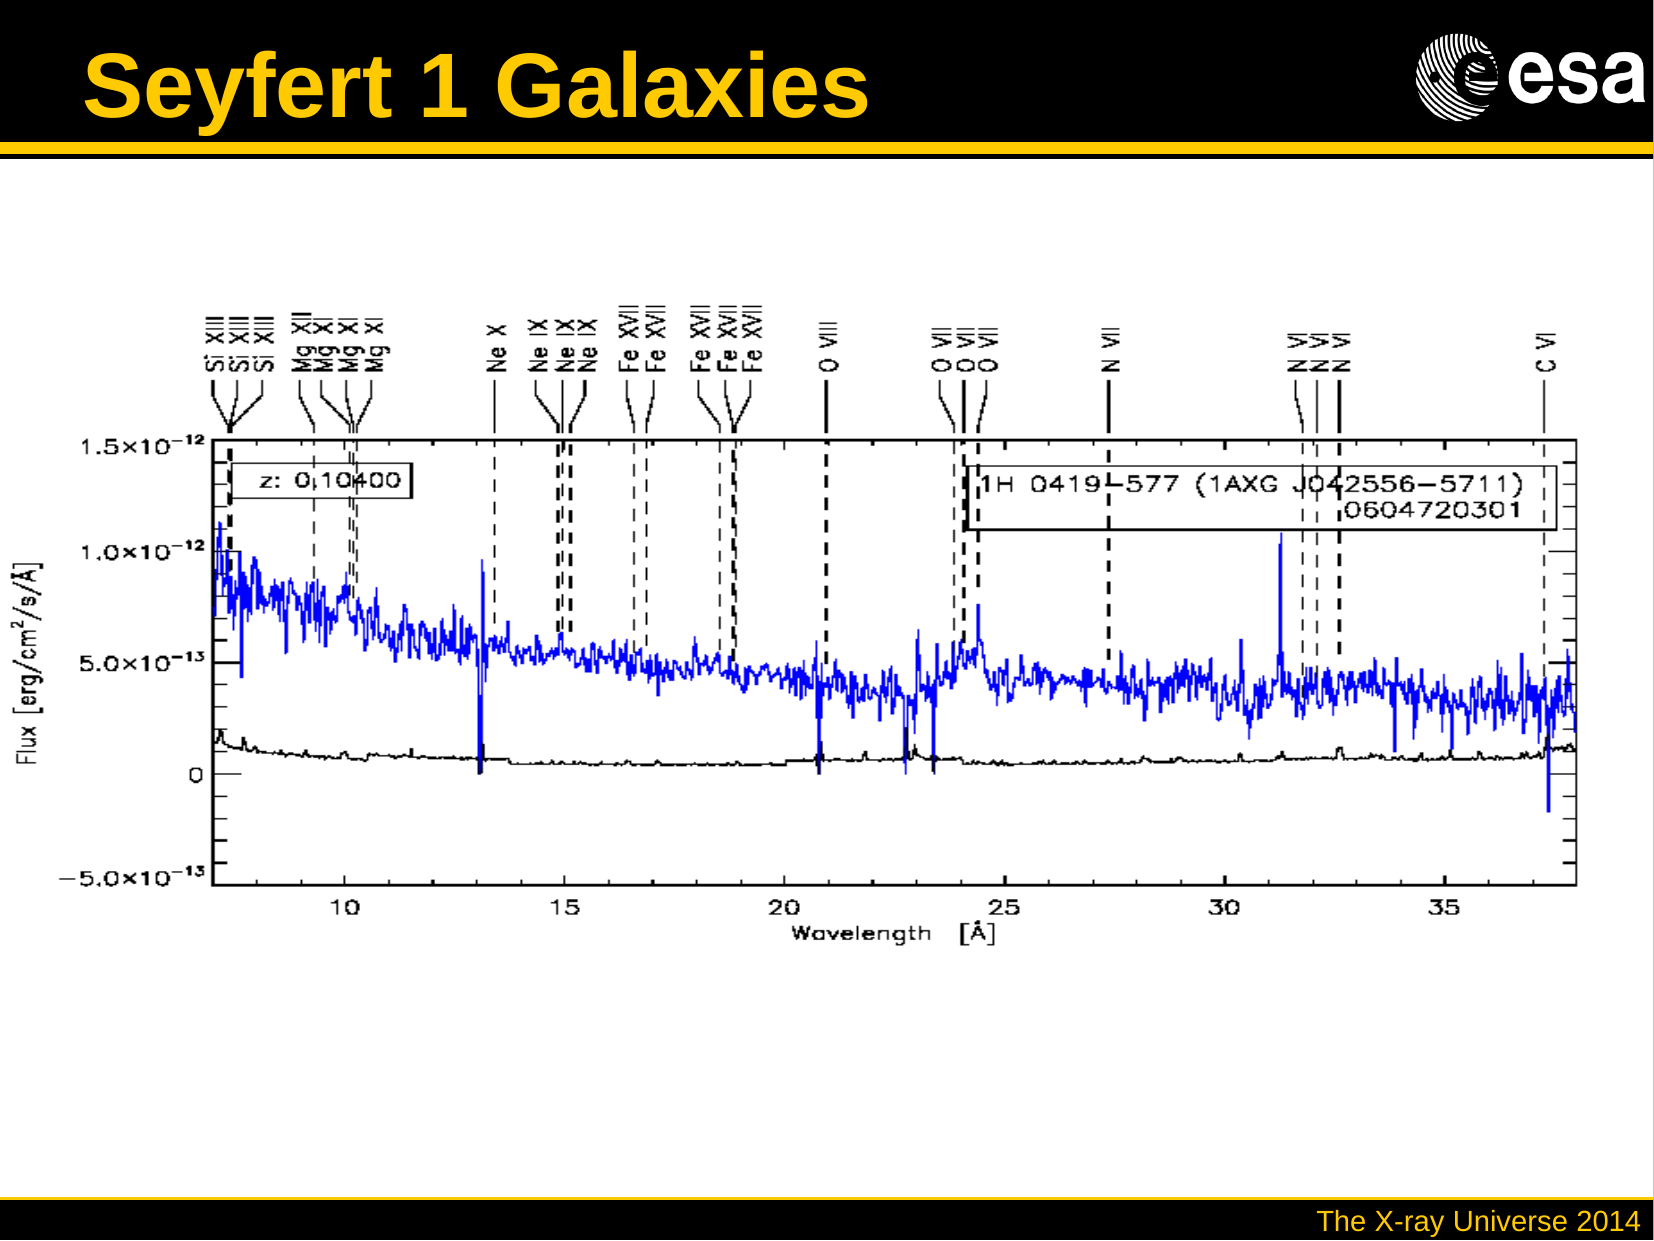

# Seyfert 1 Galaxies
The X-ray Universe 2014